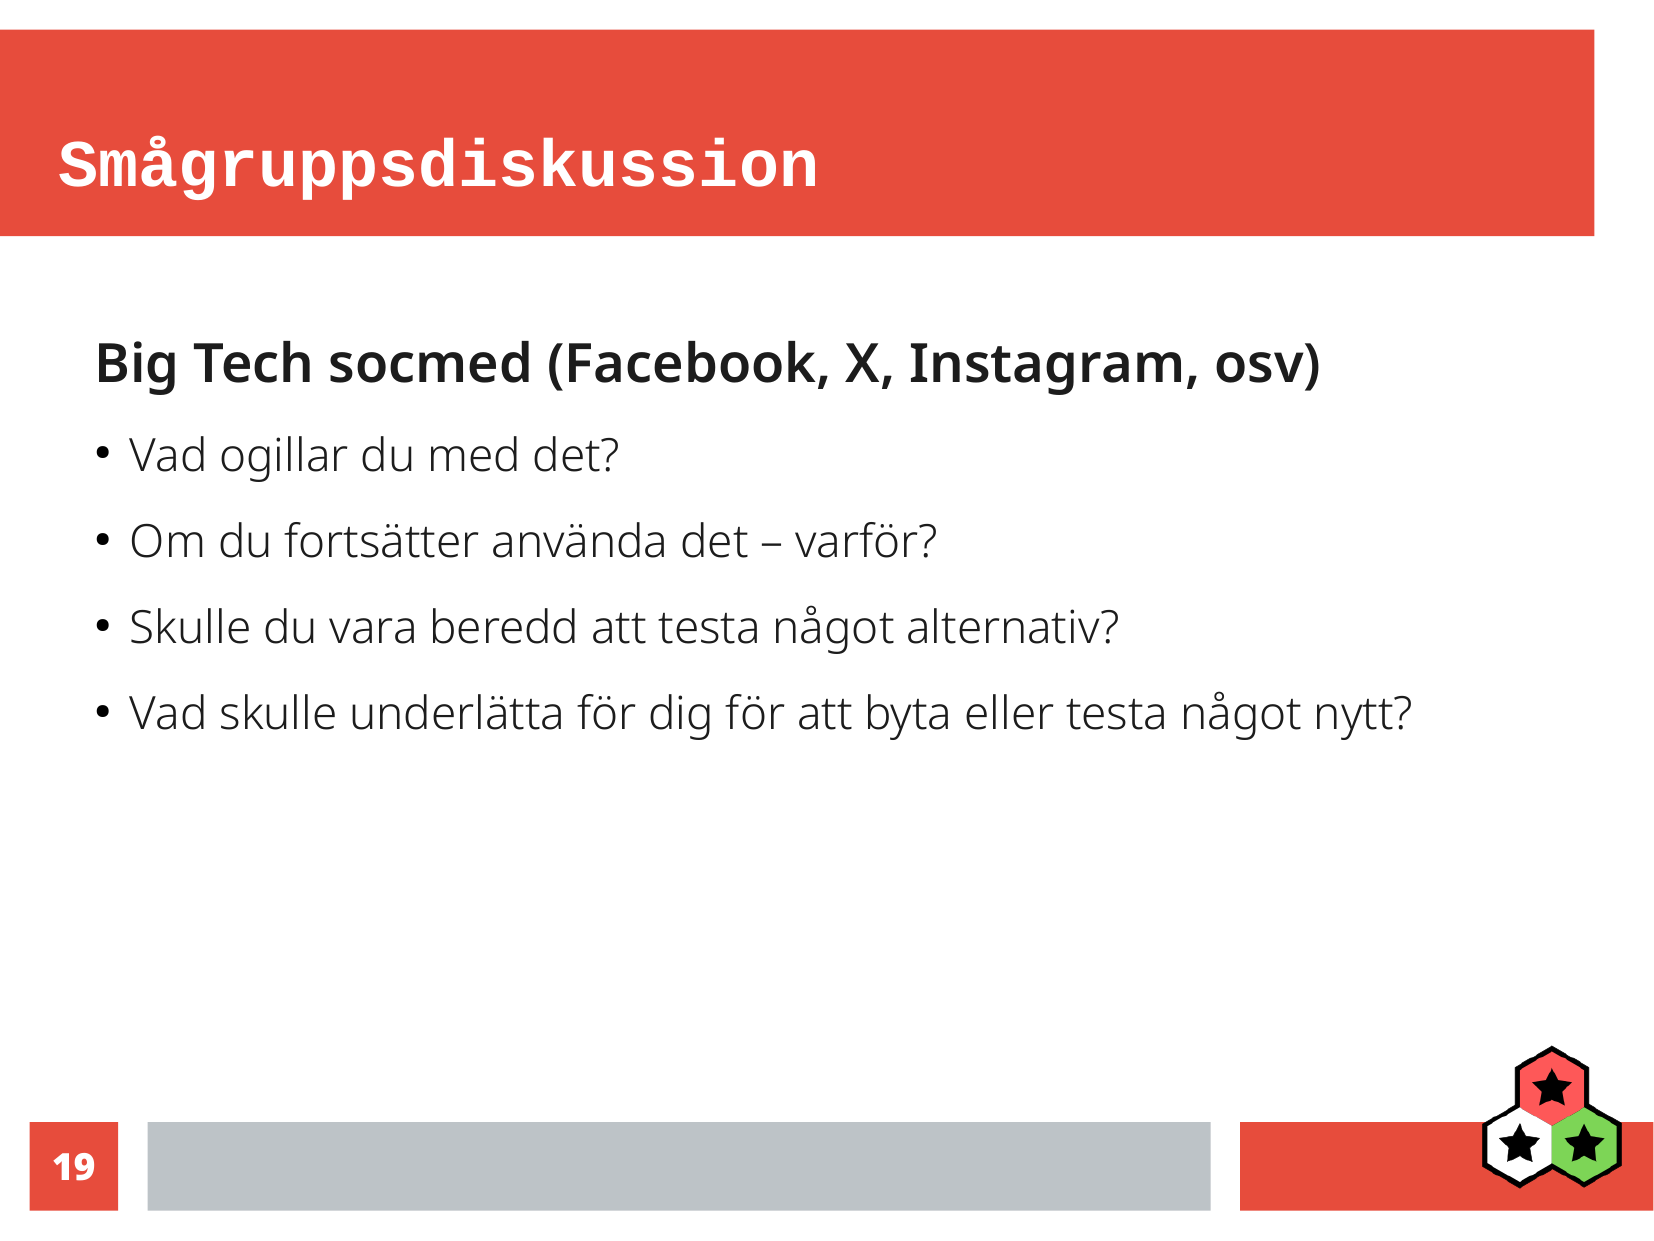

# Smågruppsdiskussion
Big Tech socmed (Facebook, X, Instagram, osv)
Vad ogillar du med det?
Om du fortsätter använda det – varför?
Skulle du vara beredd att testa något alternativ?
Vad skulle underlätta för dig för att byta eller testa något nytt?
19